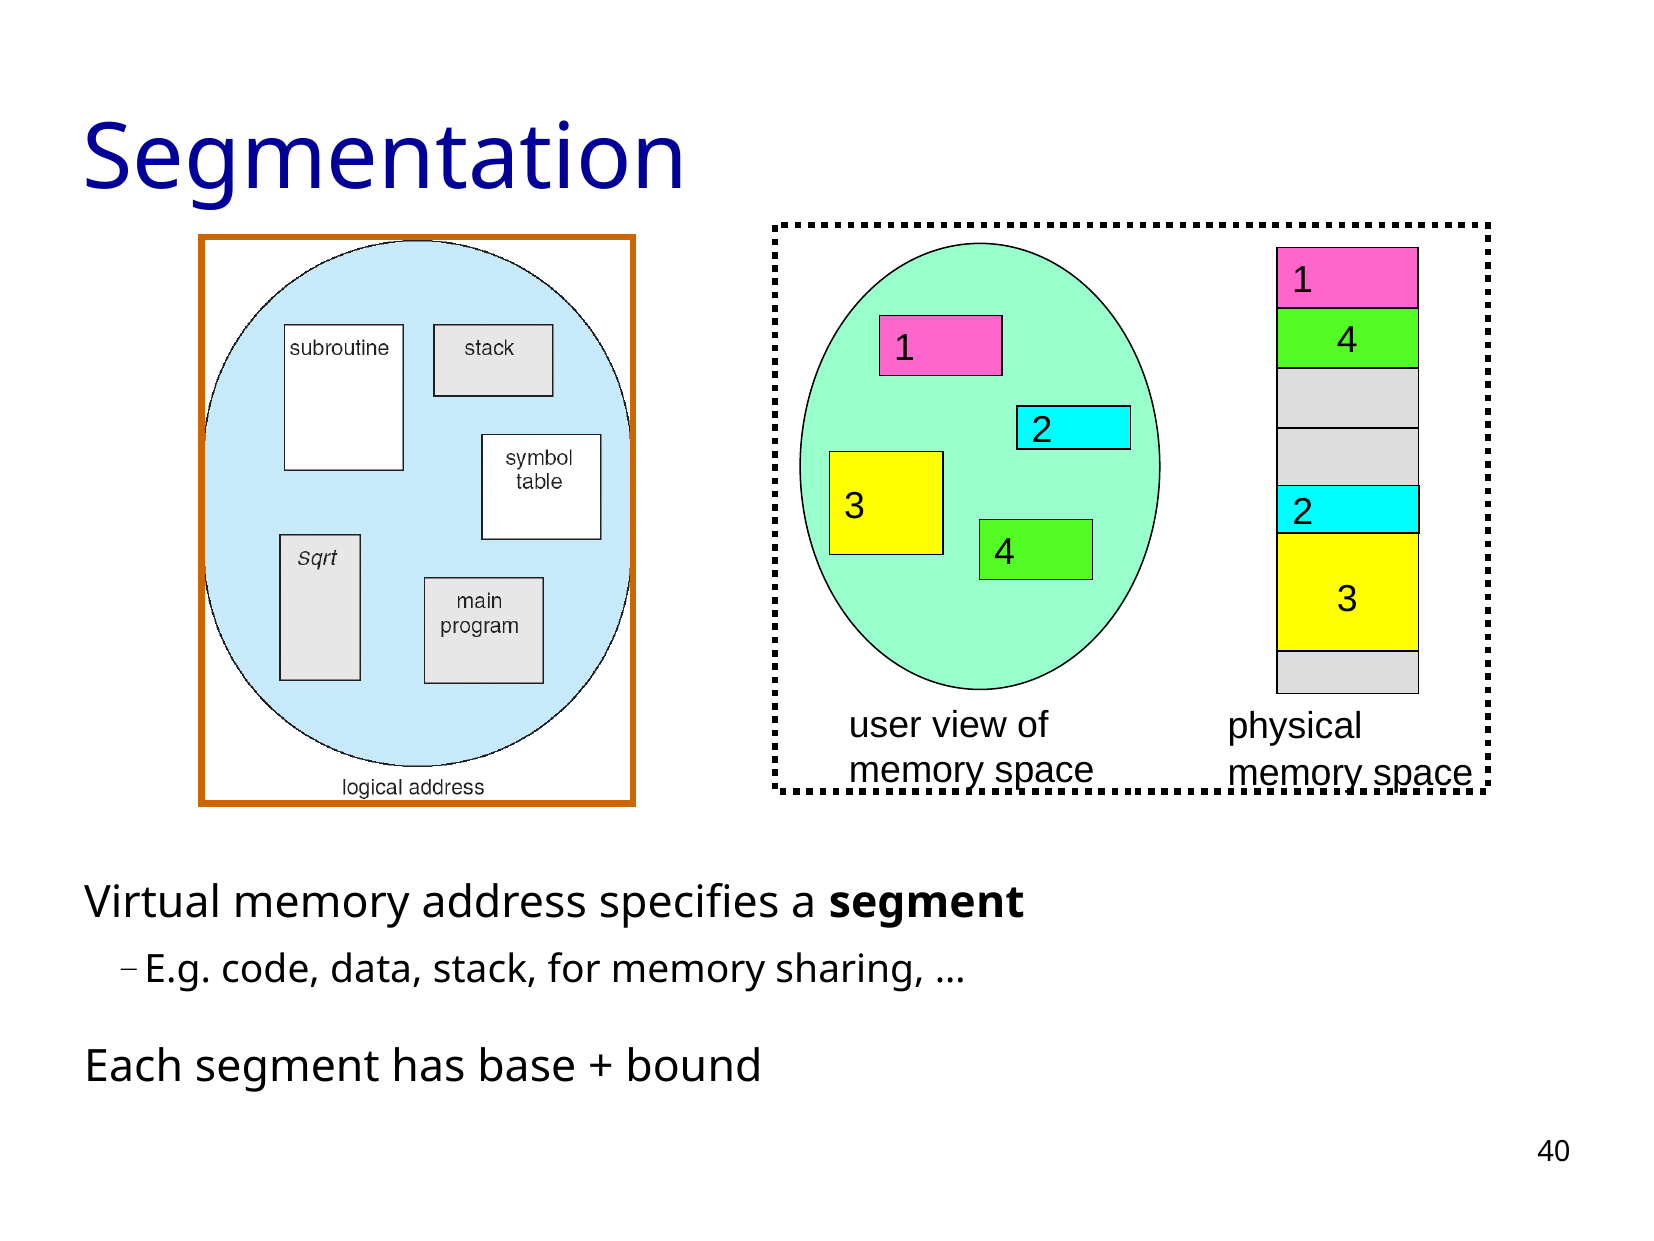

# Segmentation
1
1
4
1
2
3
2
2
4
3
user view of
memory space
physical
memory space
Virtual memory address specifies a segment
E.g. code, data, stack, for memory sharing, …
Each segment has base + bound
40